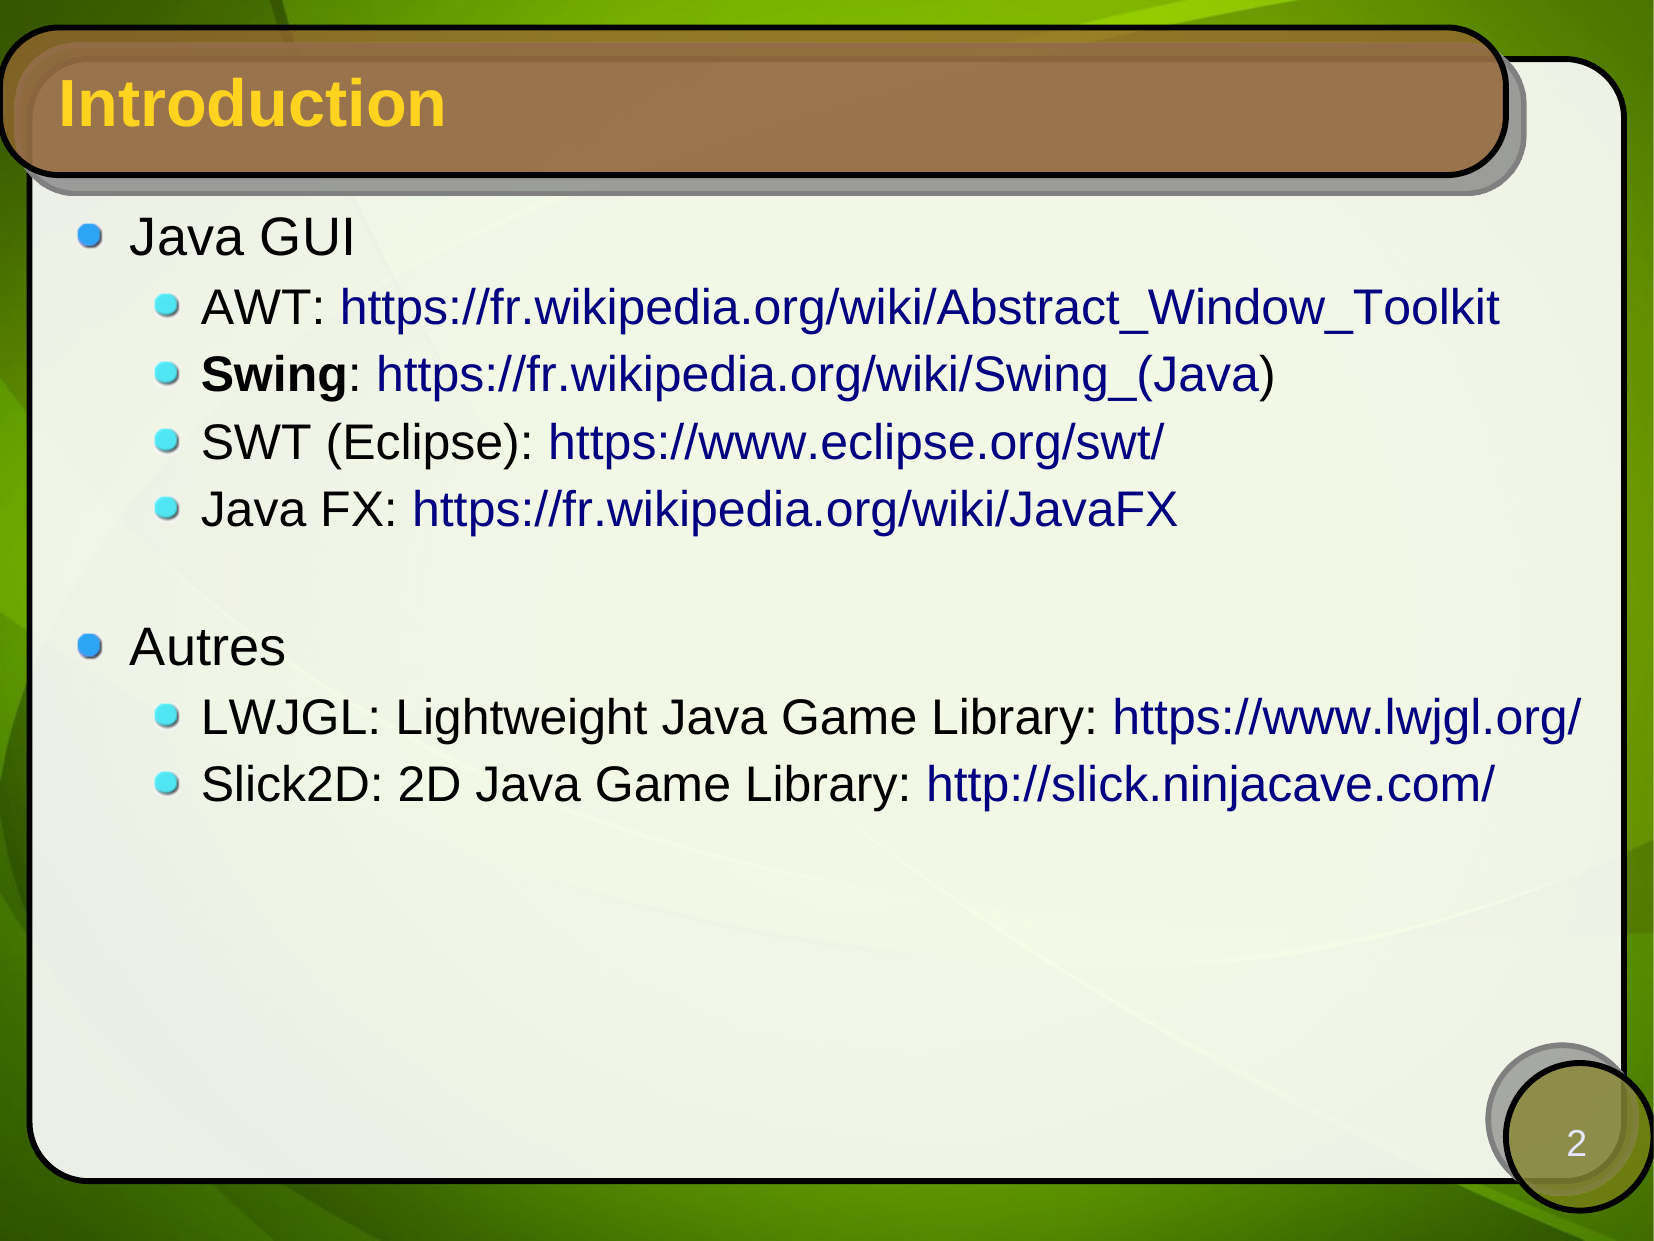

# Introduction
Java GUI
AWT: https://fr.wikipedia.org/wiki/Abstract_Window_Toolkit
Swing: https://fr.wikipedia.org/wiki/Swing_(Java)
SWT (Eclipse): https://www.eclipse.org/swt/
Java FX: https://fr.wikipedia.org/wiki/JavaFX
Autres
LWJGL: Lightweight Java Game Library: https://www.lwjgl.org/
Slick2D: 2D Java Game Library: http://slick.ninjacave.com/
2